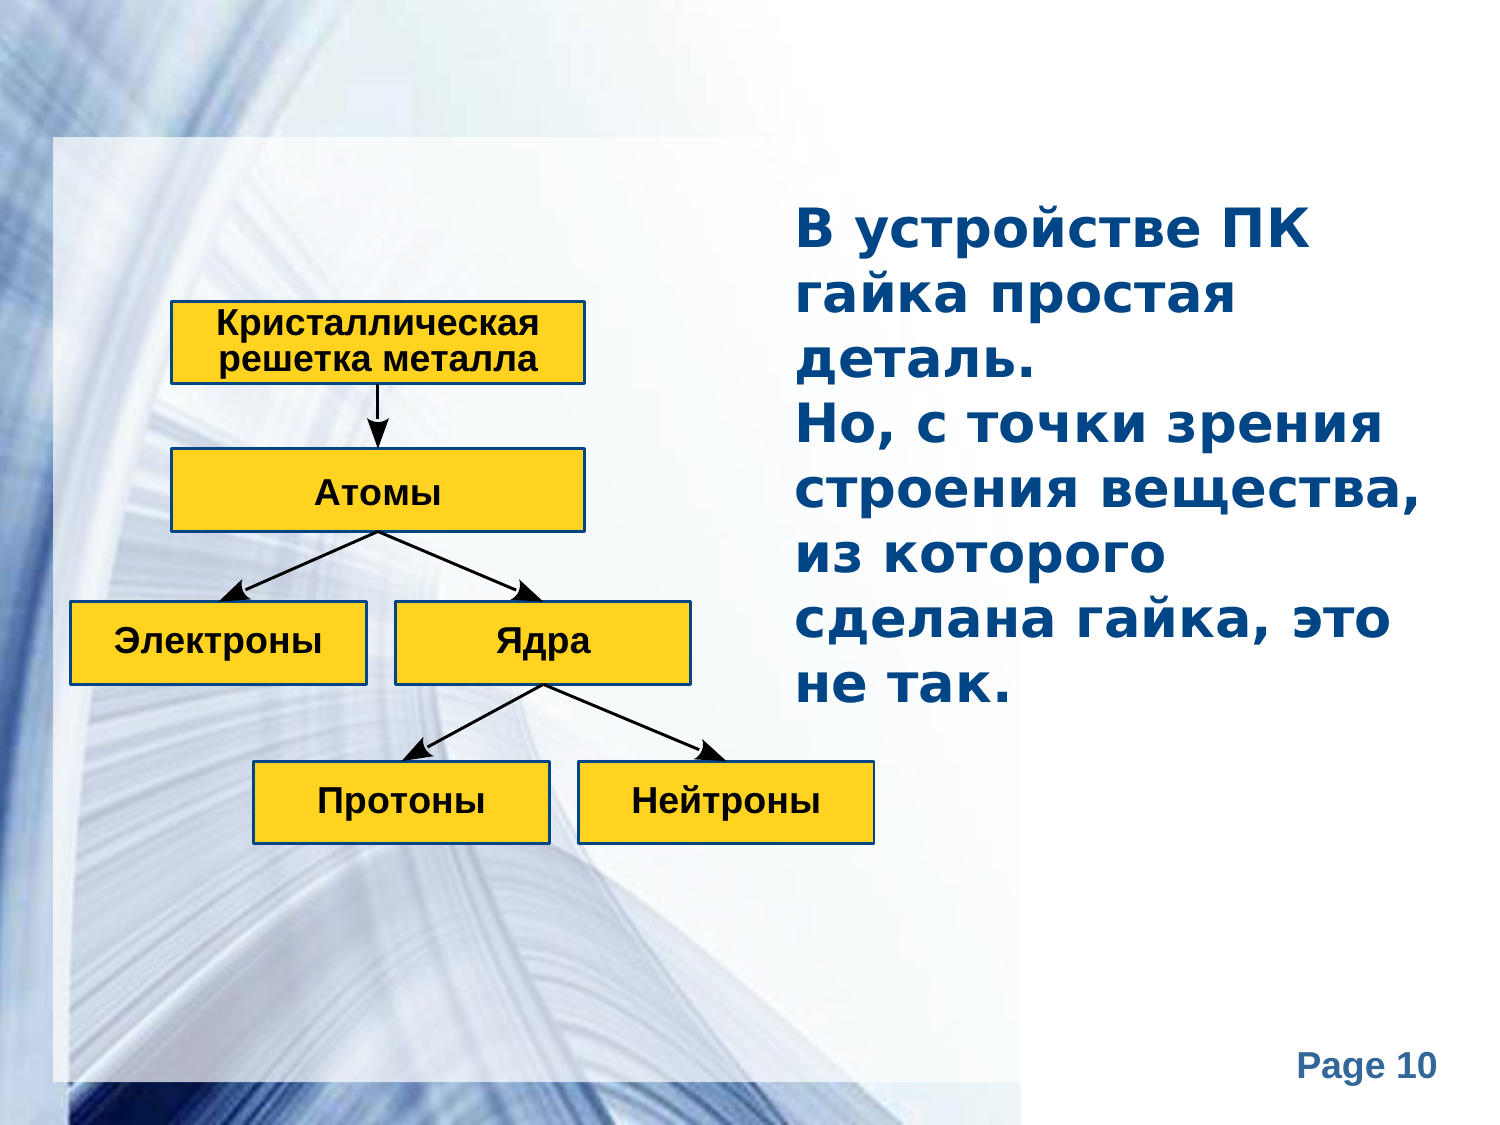

В устройстве ПК гайка простая деталь.
Но, с точки зрения строения вещества, из которого сделана гайка, это не так.
Кристаллическая
решетка металла
Атомы
Электроны
Ядра
Протоны
Нейтроны